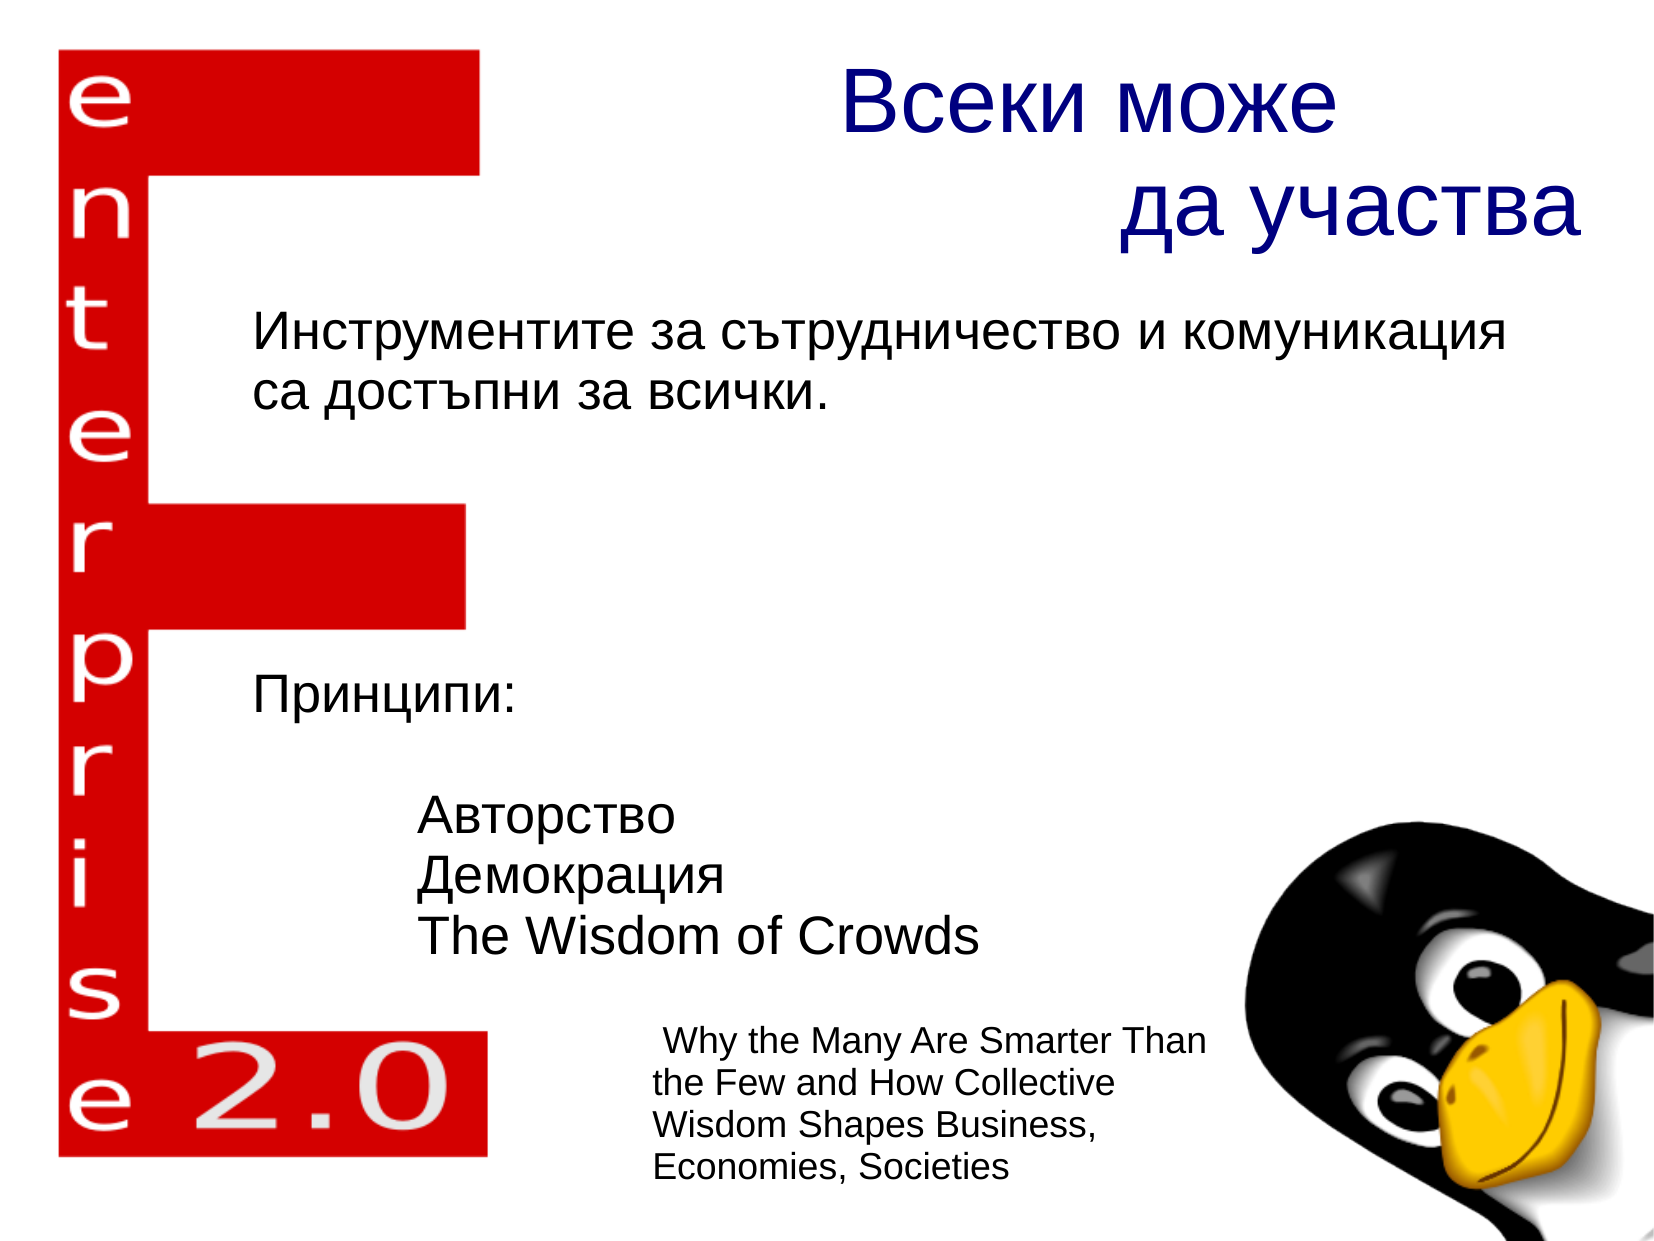

Всеки може
 да участва
Инструментите за сътрудничество и комуникация
са достъпни за всички.
Принципи:
 Авторство
 Демокрация
 Тhe Wisdom of Crowds
 Why the Many Are Smarter Than the Few and How Collective Wisdom Shapes Business, Economies, Societies